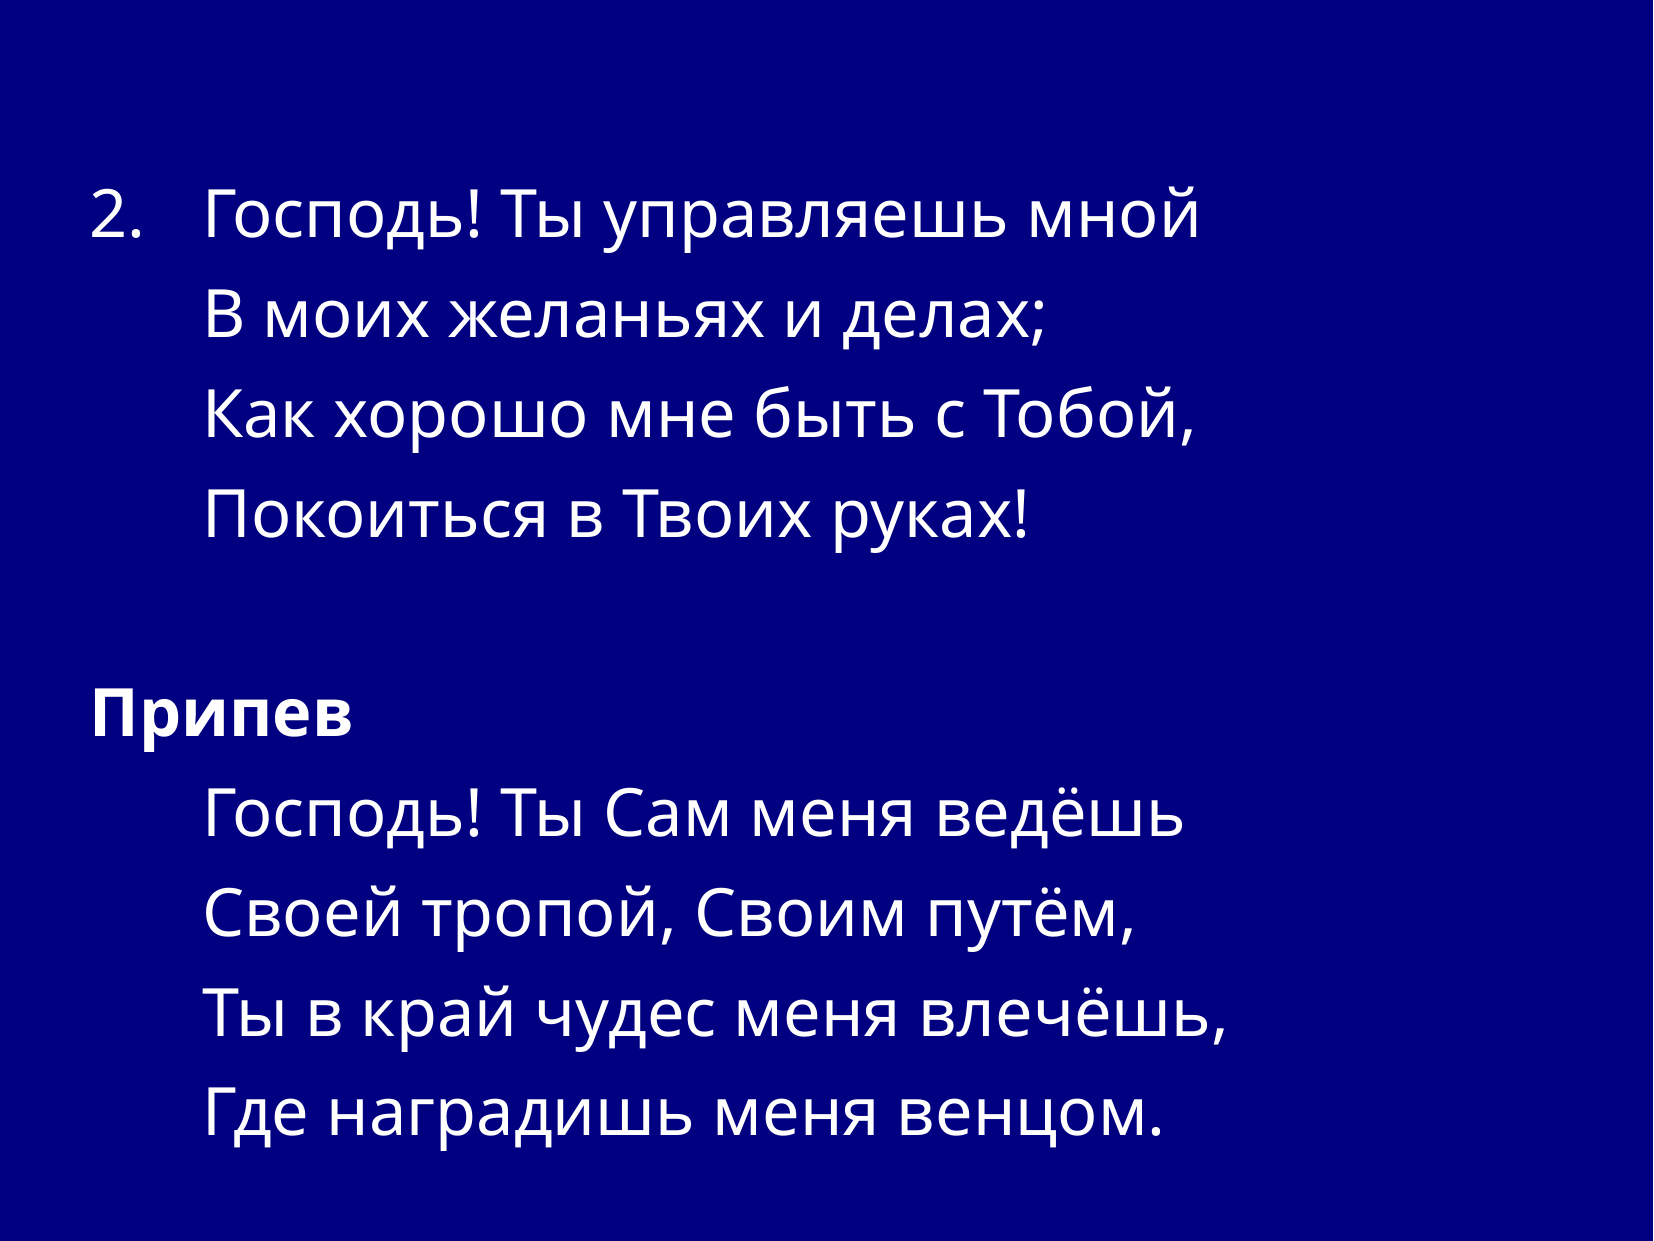

2.	Господь! Ты управляешь мной
	В моих желаньях и делах;
	Как хорошо мне быть с Тобой,
	Покоиться в Твоих руках!
Припев
	Господь! Ты Сам меня ведёшь
	Своей тропой, Своим путём,
	Ты в край чудес меня влечёшь,
	Где наградишь меня венцом.